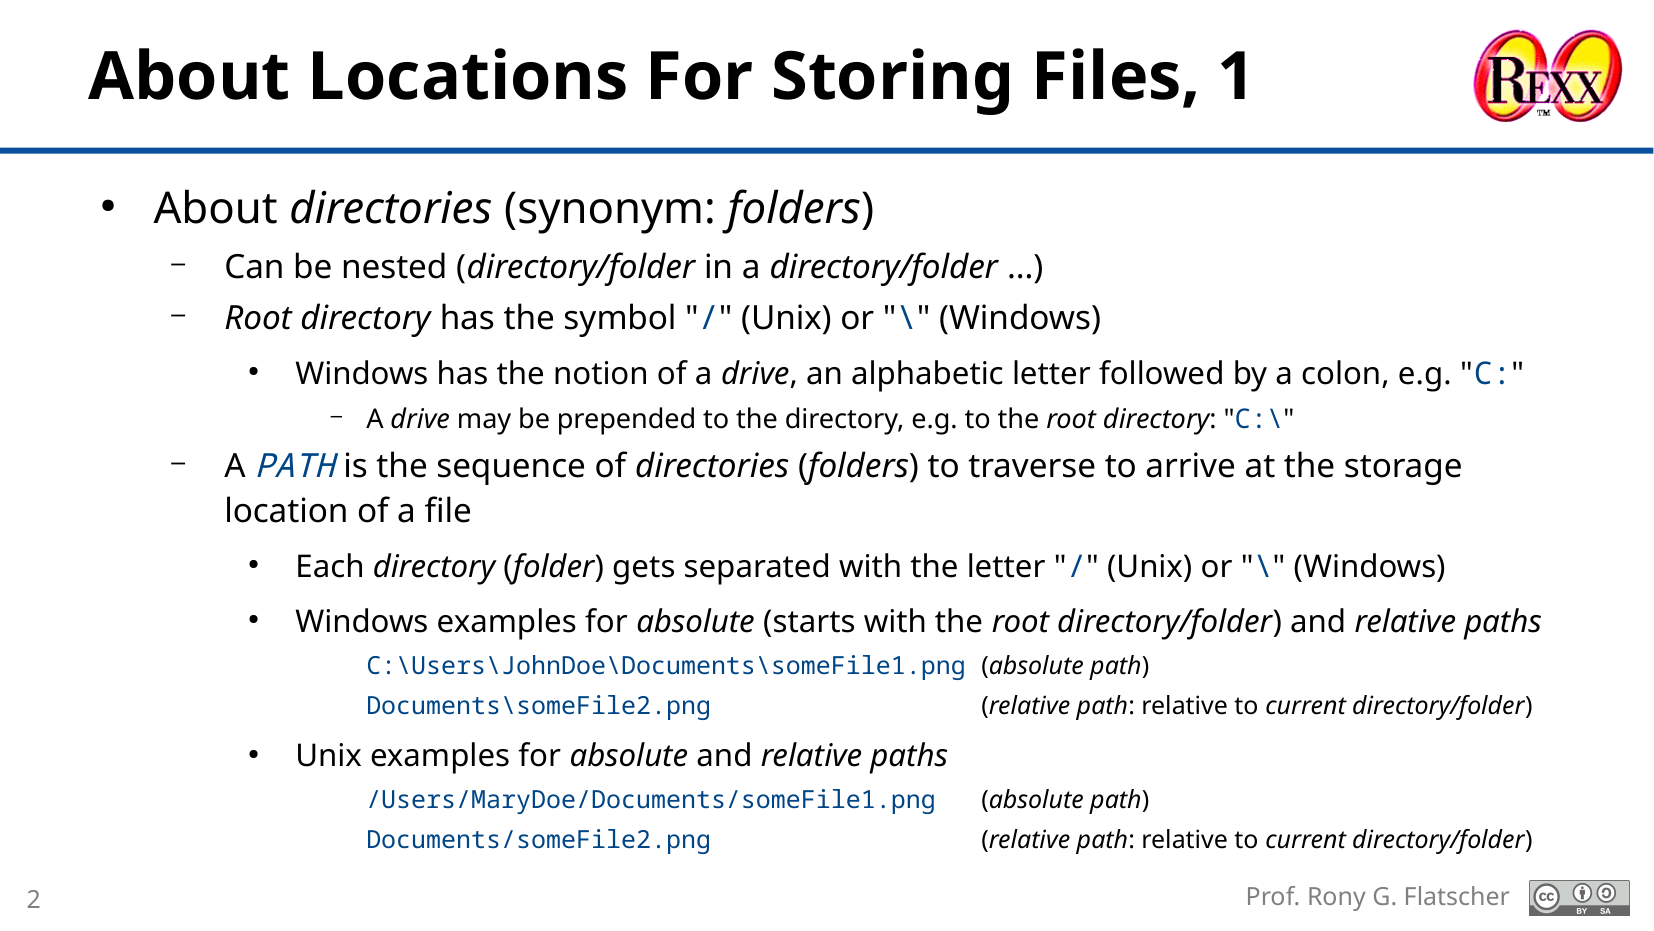

# About Locations For Storing Files, 1
About directories (synonym: folders)
Can be nested (directory/folder in a directory/folder …)
Root directory has the symbol "/" (Unix) or "\" (Windows)
Windows has the notion of a drive, an alphabetic letter followed by a colon, e.g. "C:"
A drive may be prepended to the directory, e.g. to the root directory: "C:\"
A PATH is the sequence of directories (folders) to traverse to arrive at the storage location of a file
Each directory (folder) gets separated with the letter "/" (Unix) or "\" (Windows)
Windows examples for absolute (starts with the root directory/folder) and relative paths
C:\Users\JohnDoe\Documents\someFile1.png (absolute path)
Documents\someFile2.png (relative path: relative to current directory/folder)
Unix examples for absolute and relative paths
/Users/MaryDoe/Documents/someFile1.png (absolute path)
Documents/someFile2.png (relative path: relative to current directory/folder)